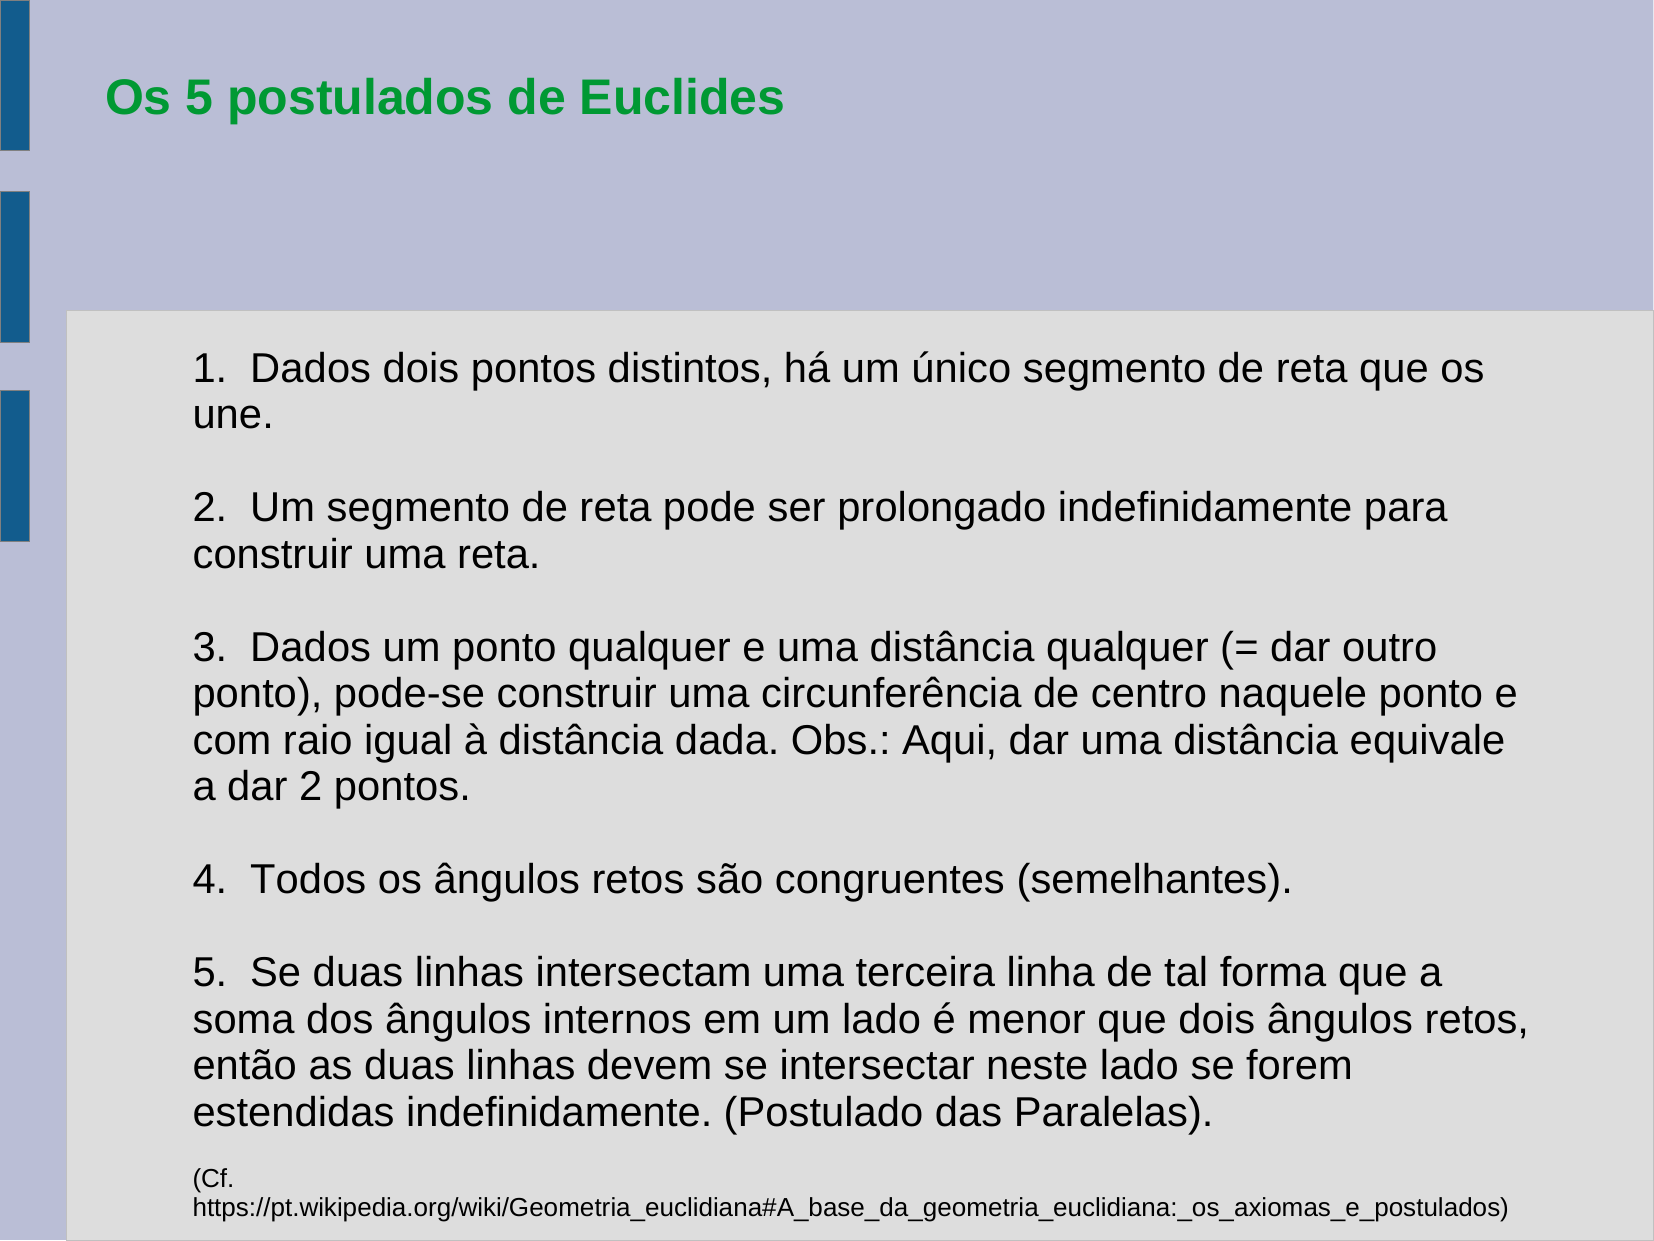

# Os 5 postulados de Euclides
1. Dados dois pontos distintos, há um único segmento de reta que os une.
2. Um segmento de reta pode ser prolongado indefinidamente para construir uma reta.
3. Dados um ponto qualquer e uma distância qualquer (= dar outro ponto), pode-se construir uma circunferência de centro naquele ponto e com raio igual à distância dada. Obs.: Aqui, dar uma distância equivale a dar 2 pontos.
4. Todos os ângulos retos são congruentes (semelhantes).
5. Se duas linhas intersectam uma terceira linha de tal forma que a soma dos ângulos internos em um lado é menor que dois ângulos retos, então as duas linhas devem se intersectar neste lado se forem estendidas indefinidamente. (Postulado das Paralelas).
(Cf. https://pt.wikipedia.org/wiki/Geometria_euclidiana#A_base_da_geometria_euclidiana:_os_axiomas_e_postulados)